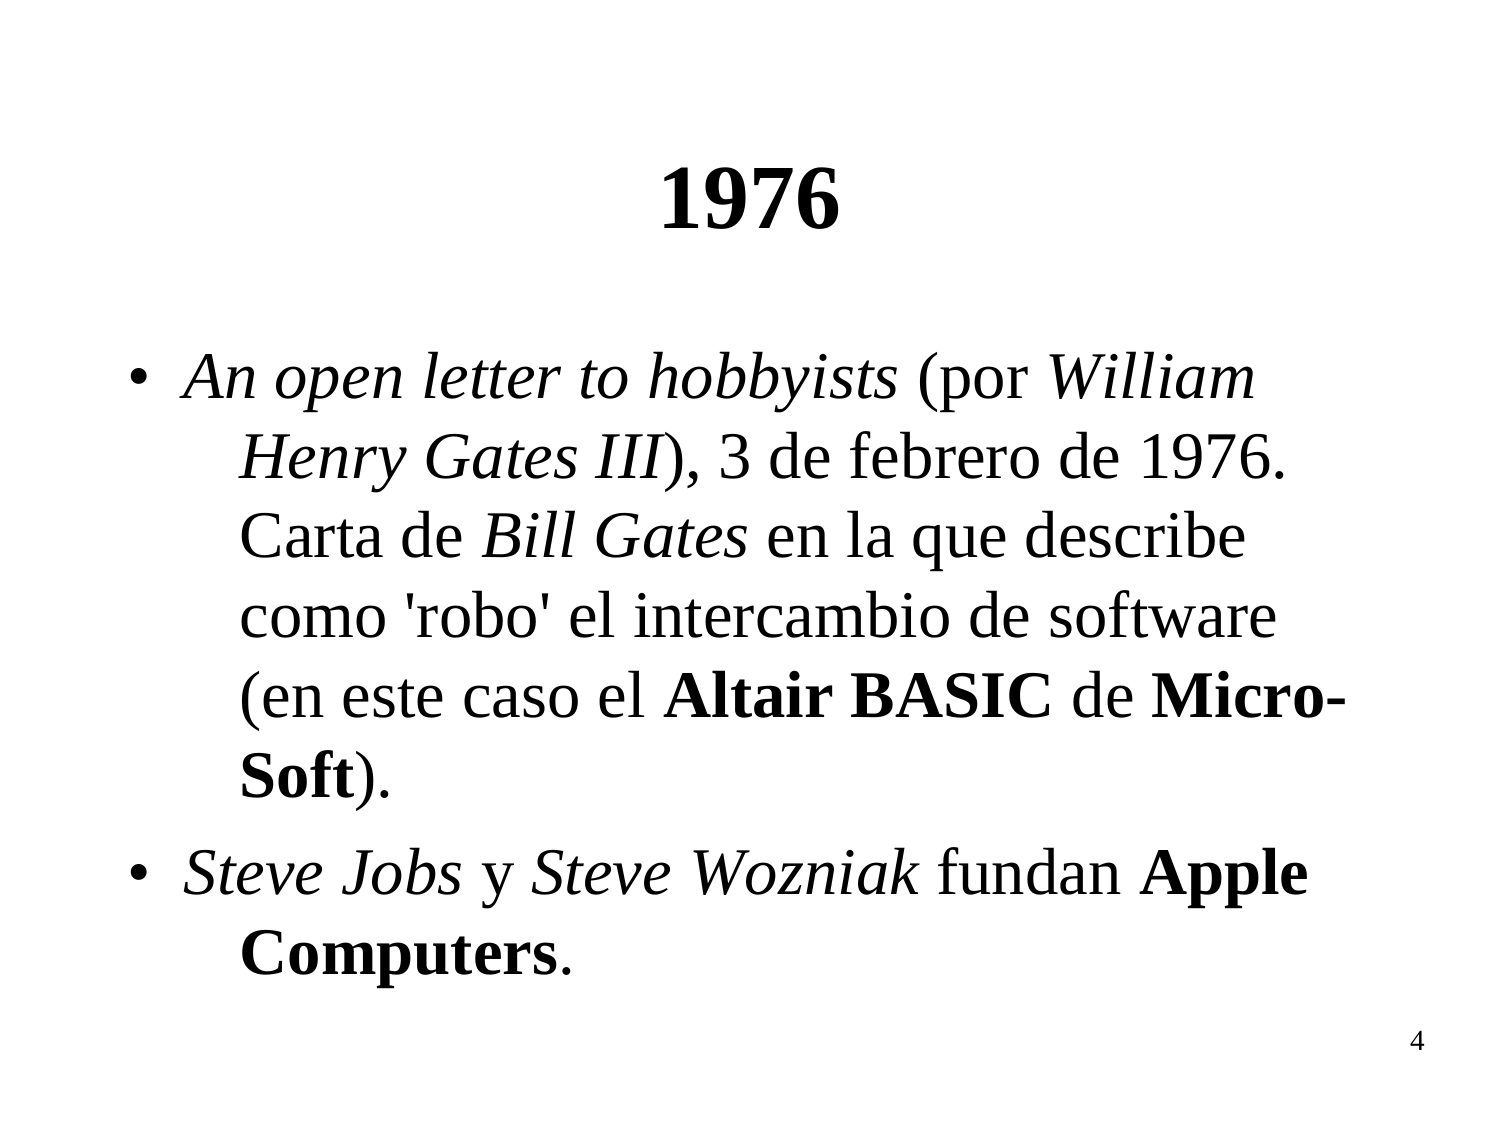

# 1976
An open letter to hobbyists (por William Henry Gates III), 3 de febrero de 1976. Carta de Bill Gates en la que describe como 'robo' el intercambio de software (en este caso el Altair BASIC de Micro-Soft).
Steve Jobs y Steve Wozniak fundan Apple Computers.
4